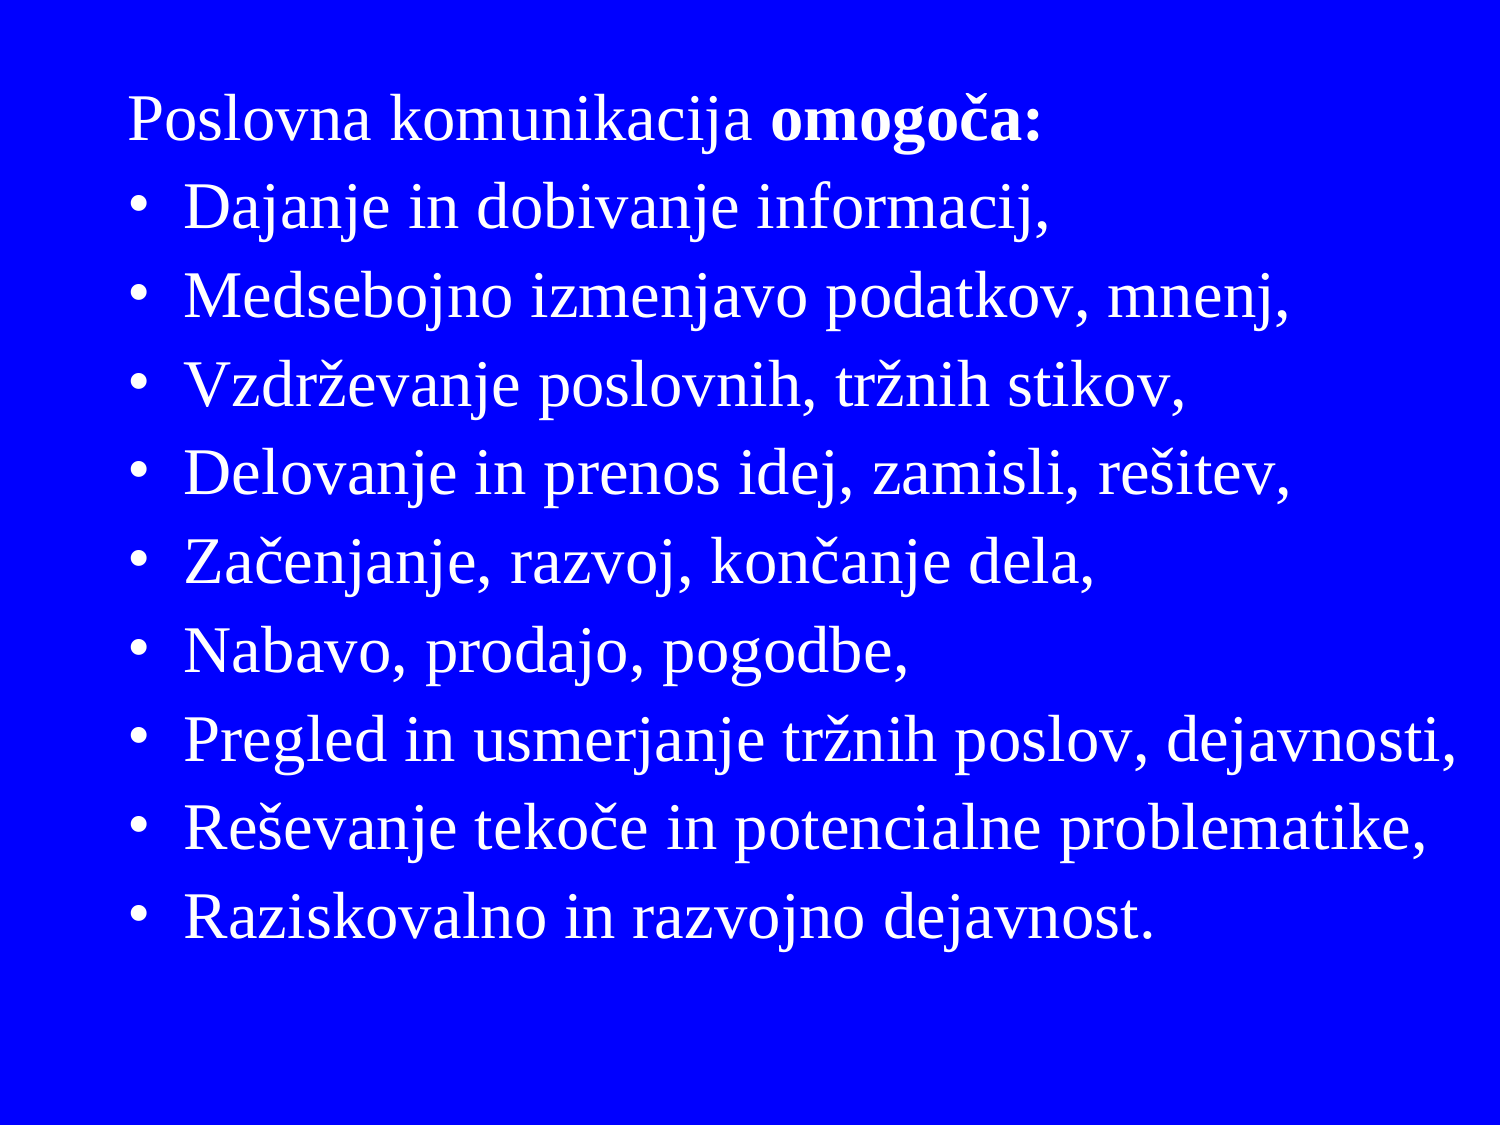

# Poslovna komunikacija omogoča:
Dajanje in dobivanje informacij,
Medsebojno izmenjavo podatkov, mnenj,
Vzdrževanje poslovnih, tržnih stikov,
Delovanje in prenos idej, zamisli, rešitev,
Začenjanje, razvoj, končanje dela,
Nabavo, prodajo, pogodbe,
Pregled in usmerjanje tržnih poslov, dejavnosti,
Reševanje tekoče in potencialne problematike,
Raziskovalno in razvojno dejavnost.